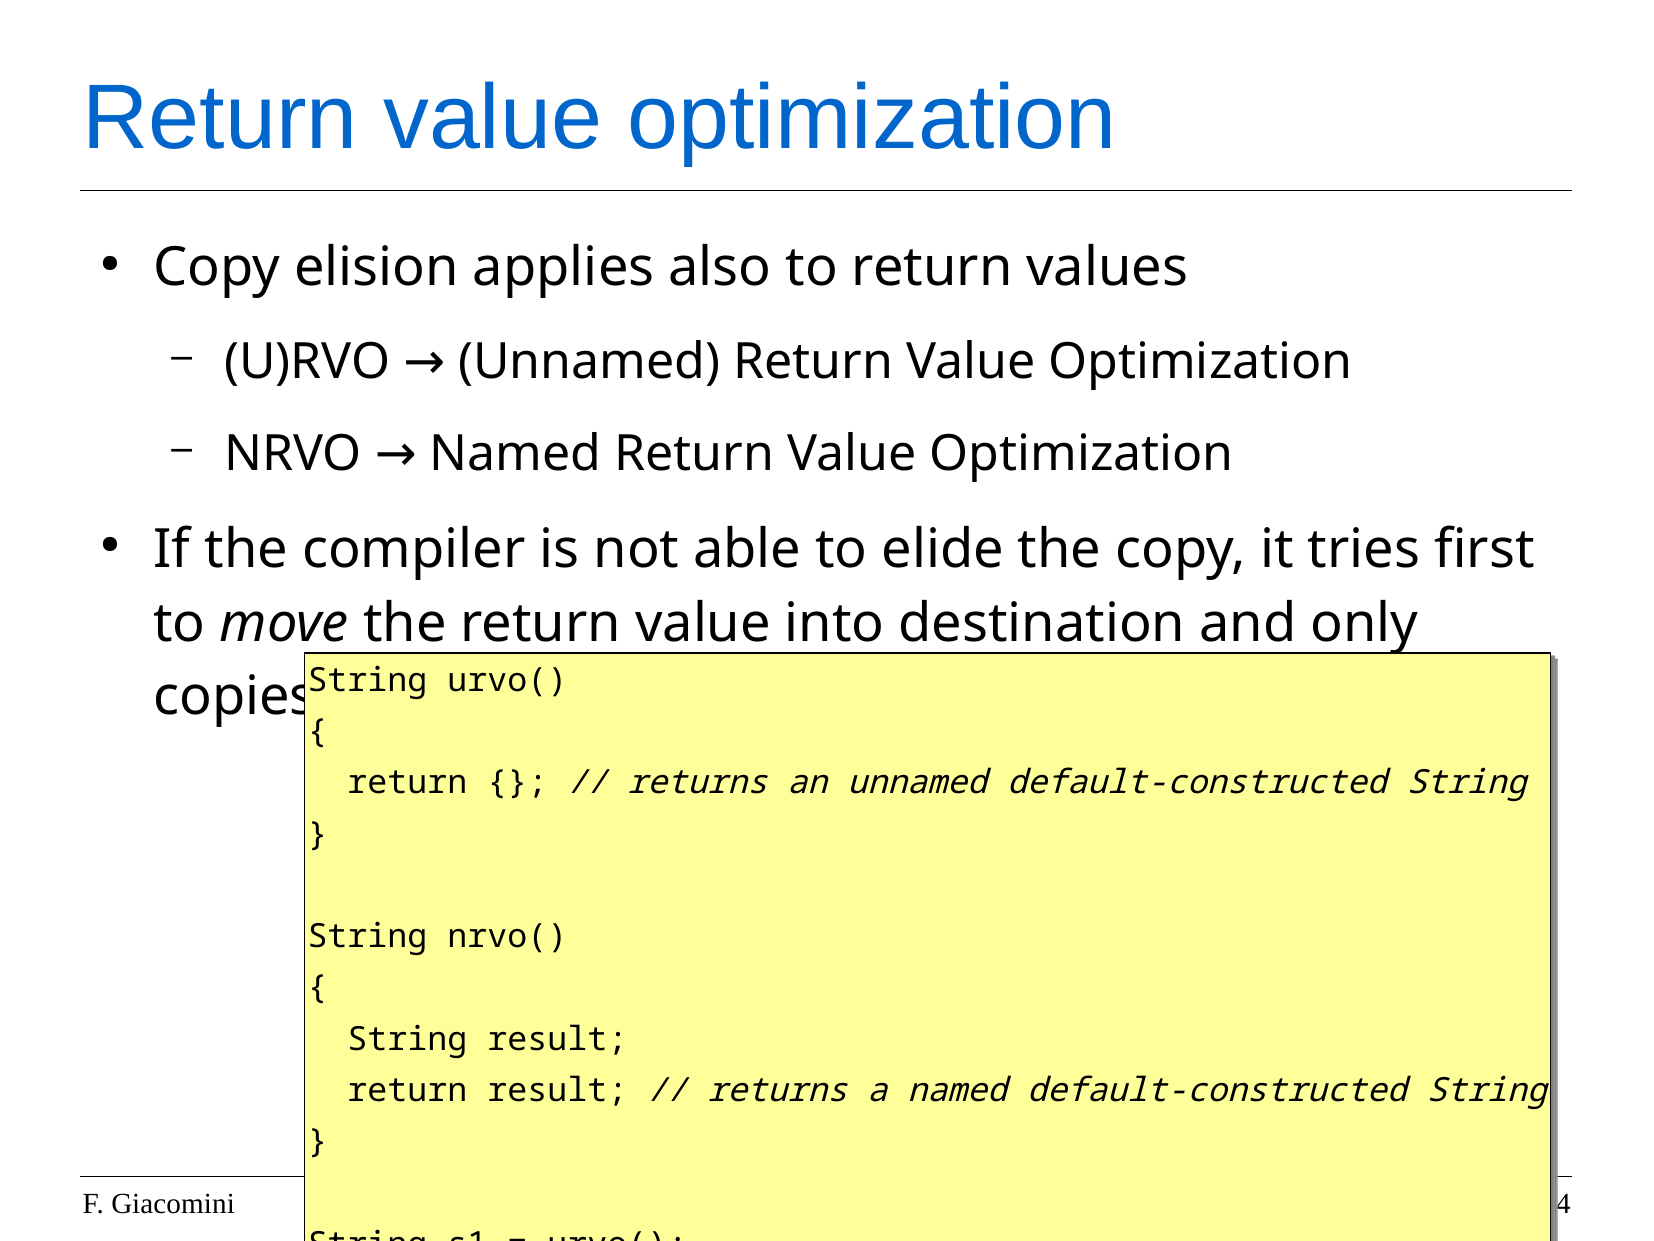

# Return value optimization
Copy elision applies also to return values
(U)RVO → (Unnamed) Return Value Optimization
NRVO → Named Return Value Optimization
If the compiler is not able to elide the copy, it tries first to move the return value into destination and only copies it as a last resort
String urvo()
{
 return {}; // returns an unnamed default-constructed String
}
String nrvo()
{
 String result;
 return result; // returns a named default-constructed String
}
String s1 = urvo();
String s2 = nrvo();
F. Giacomini
Efficient C++ Coding
44